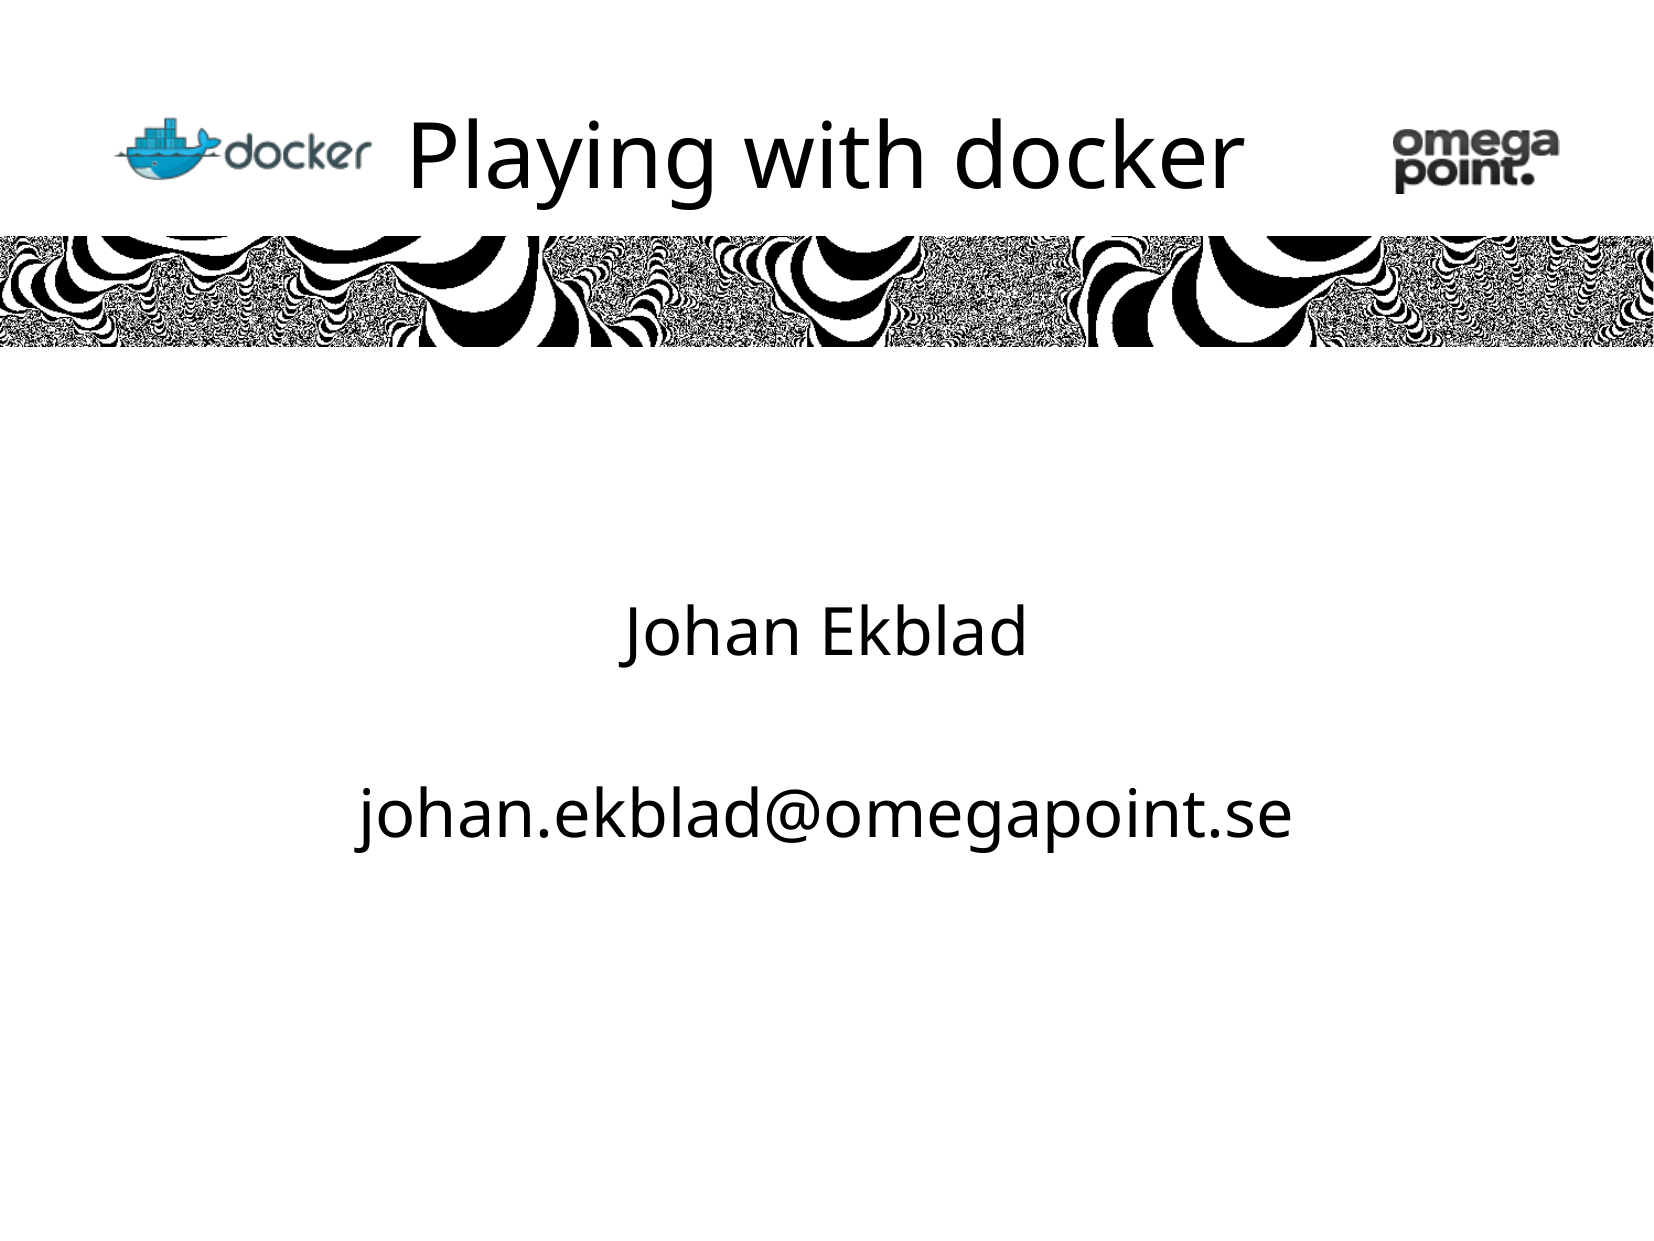

# Playing with docker
Johan Ekblad
johan.ekblad@omegapoint.se